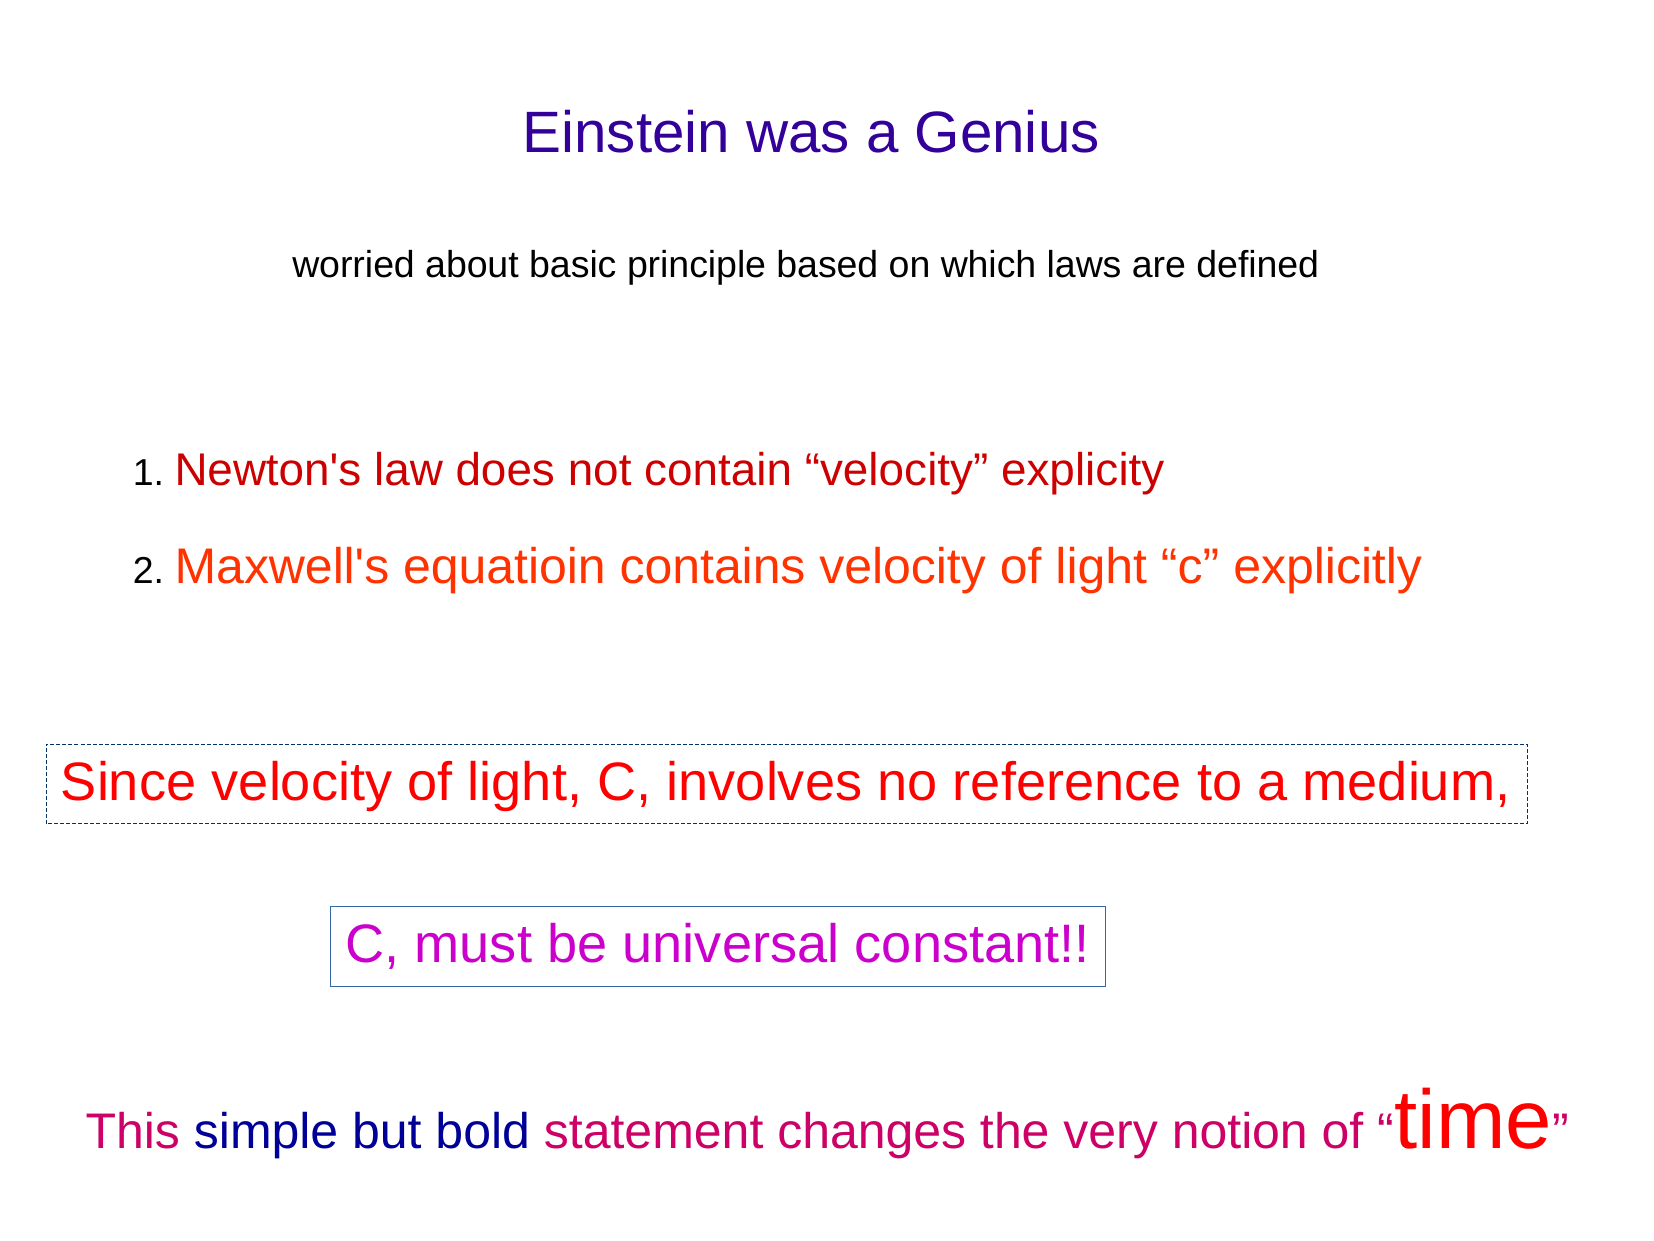

Einstein was a Genius
worried about basic principle based on which laws are defined
1. Newton's law does not contain “velocity” explicity
2. Maxwell's equatioin contains velocity of light “c” explicitly
Since velocity of light, C, involves no reference to a medium,
C, must be universal constant!!
This simple but bold statement changes the very notion of “time”